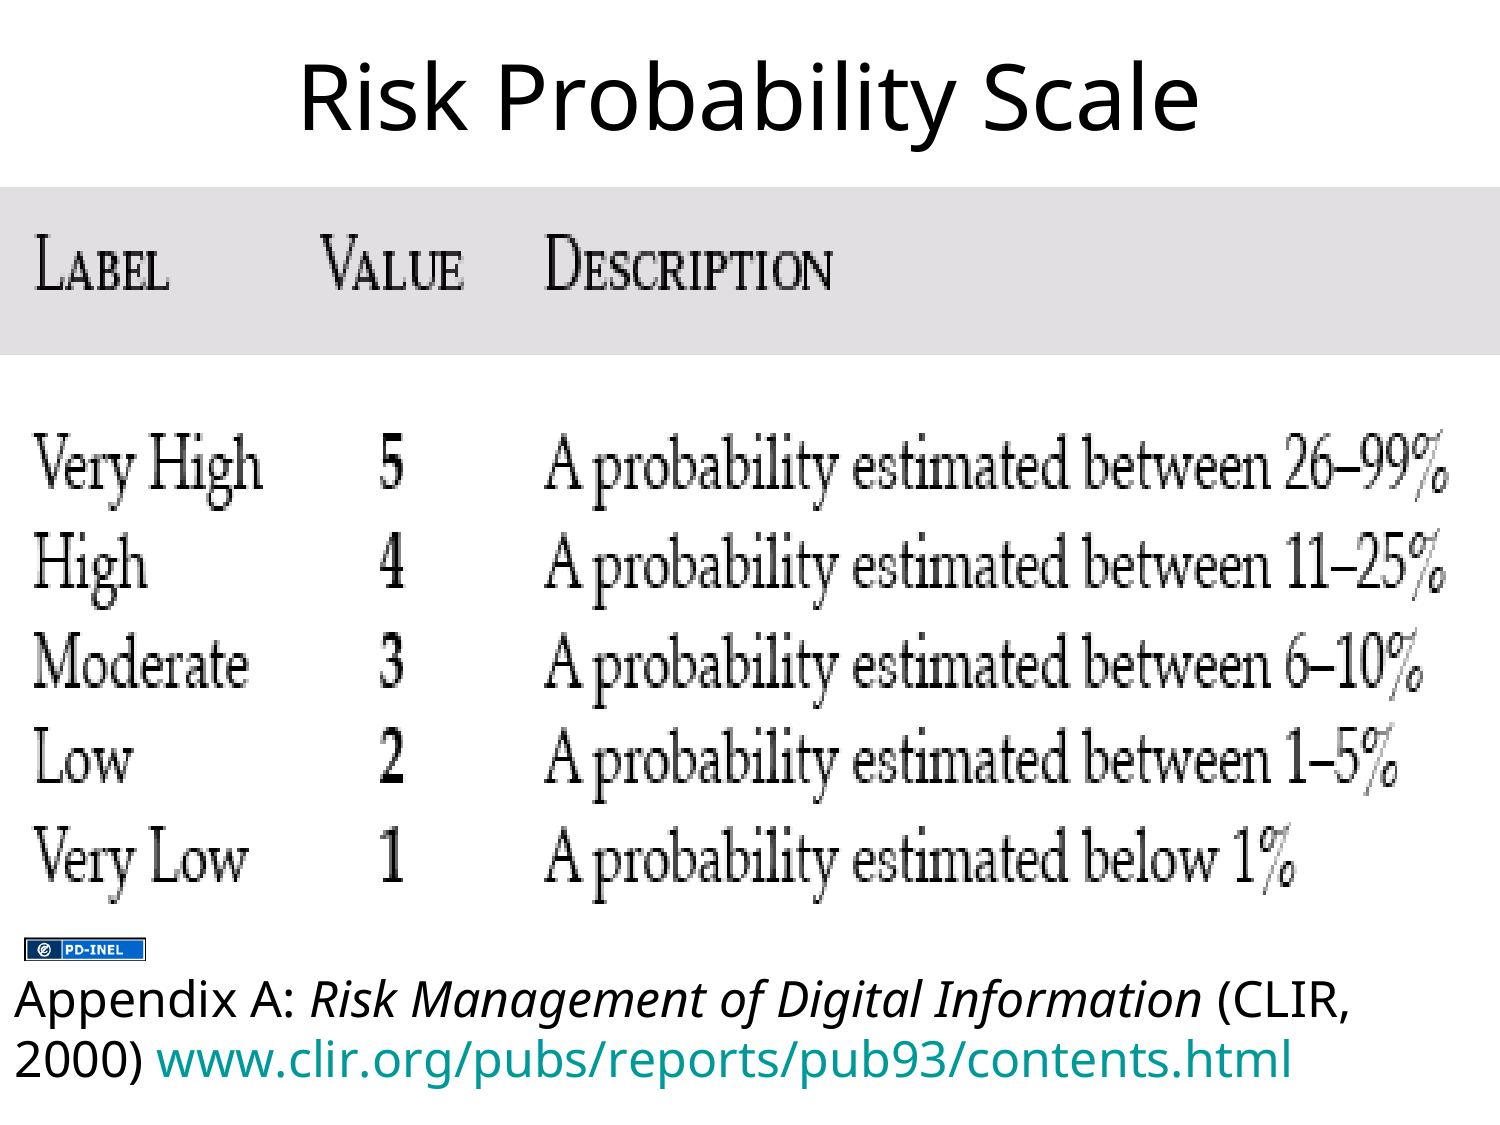

# Risk Probability Scale
Appendix A: Risk Management of Digital Information (CLIR, 2000) www.clir.org/pubs/reports/pub93/contents.html